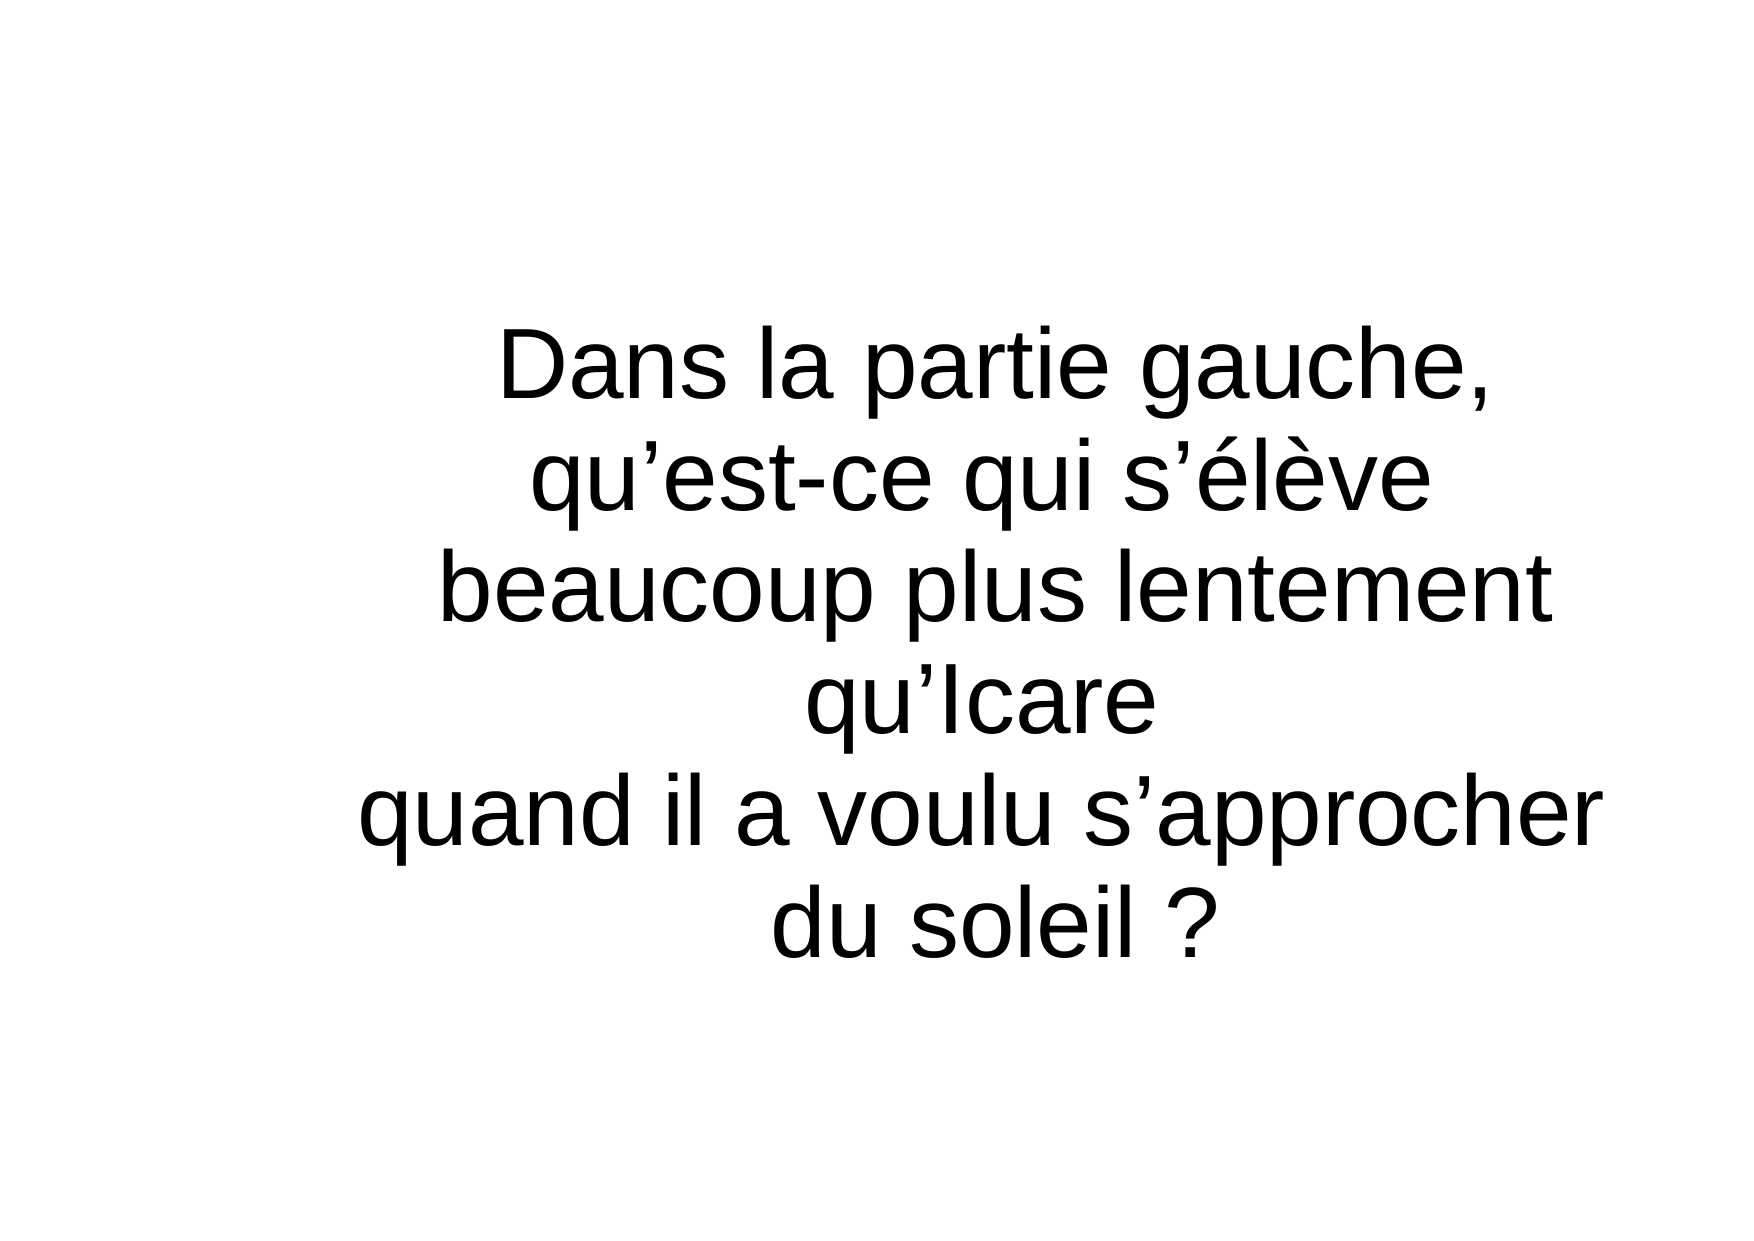

Dans la partie gauche,
qu’est-ce qui s’élève
beaucoup plus lentement
qu’Icare
quand il a voulu s’approcher
du soleil ?